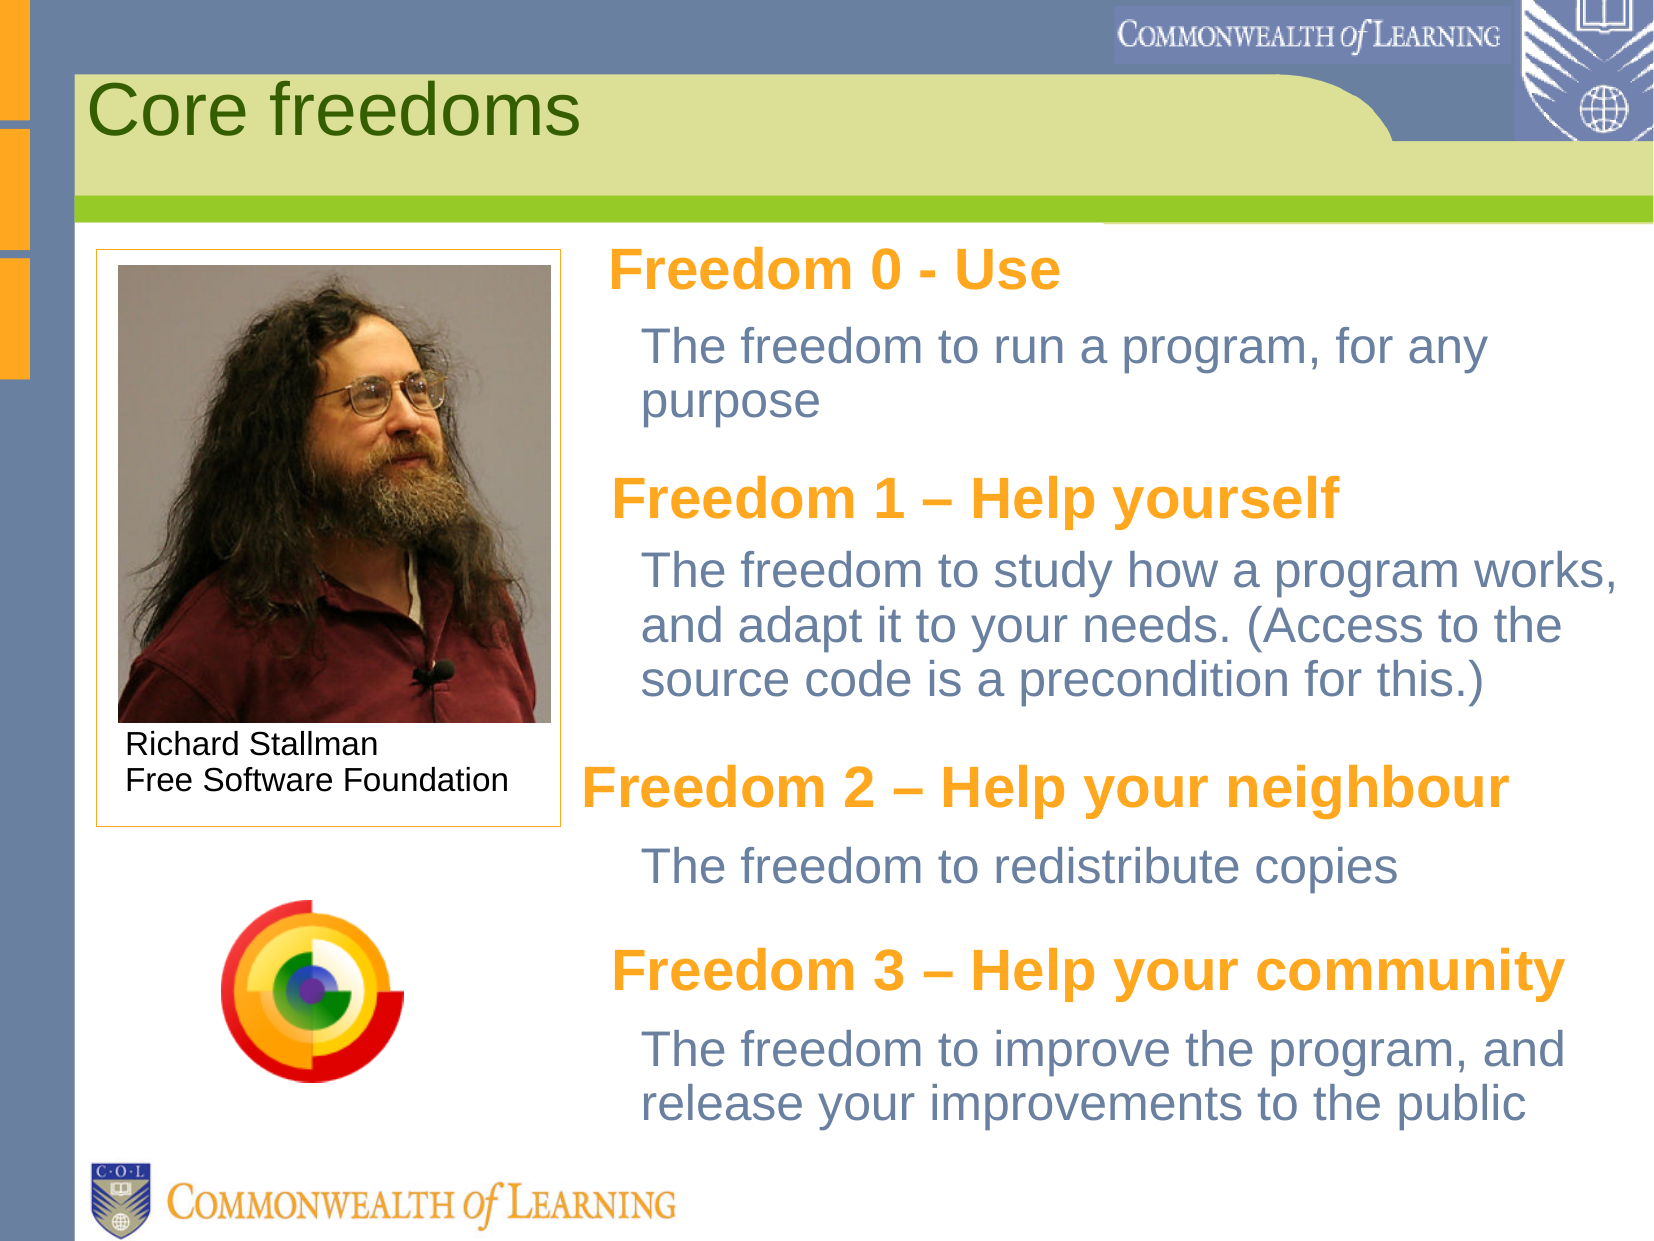

Core freedoms
Freedom 0 - Use
The freedom to run a program, for any purpose
Freedom 1 – Help yourself
The freedom to study how a program works, and adapt it to your needs. (Access to the source code is a precondition for this.)
Richard Stallman
Free Software Foundation
Freedom 2 – Help your neighbour
The freedom to redistribute copies
Freedom 3 – Help your community
The freedom to improve the program, and release your improvements to the public